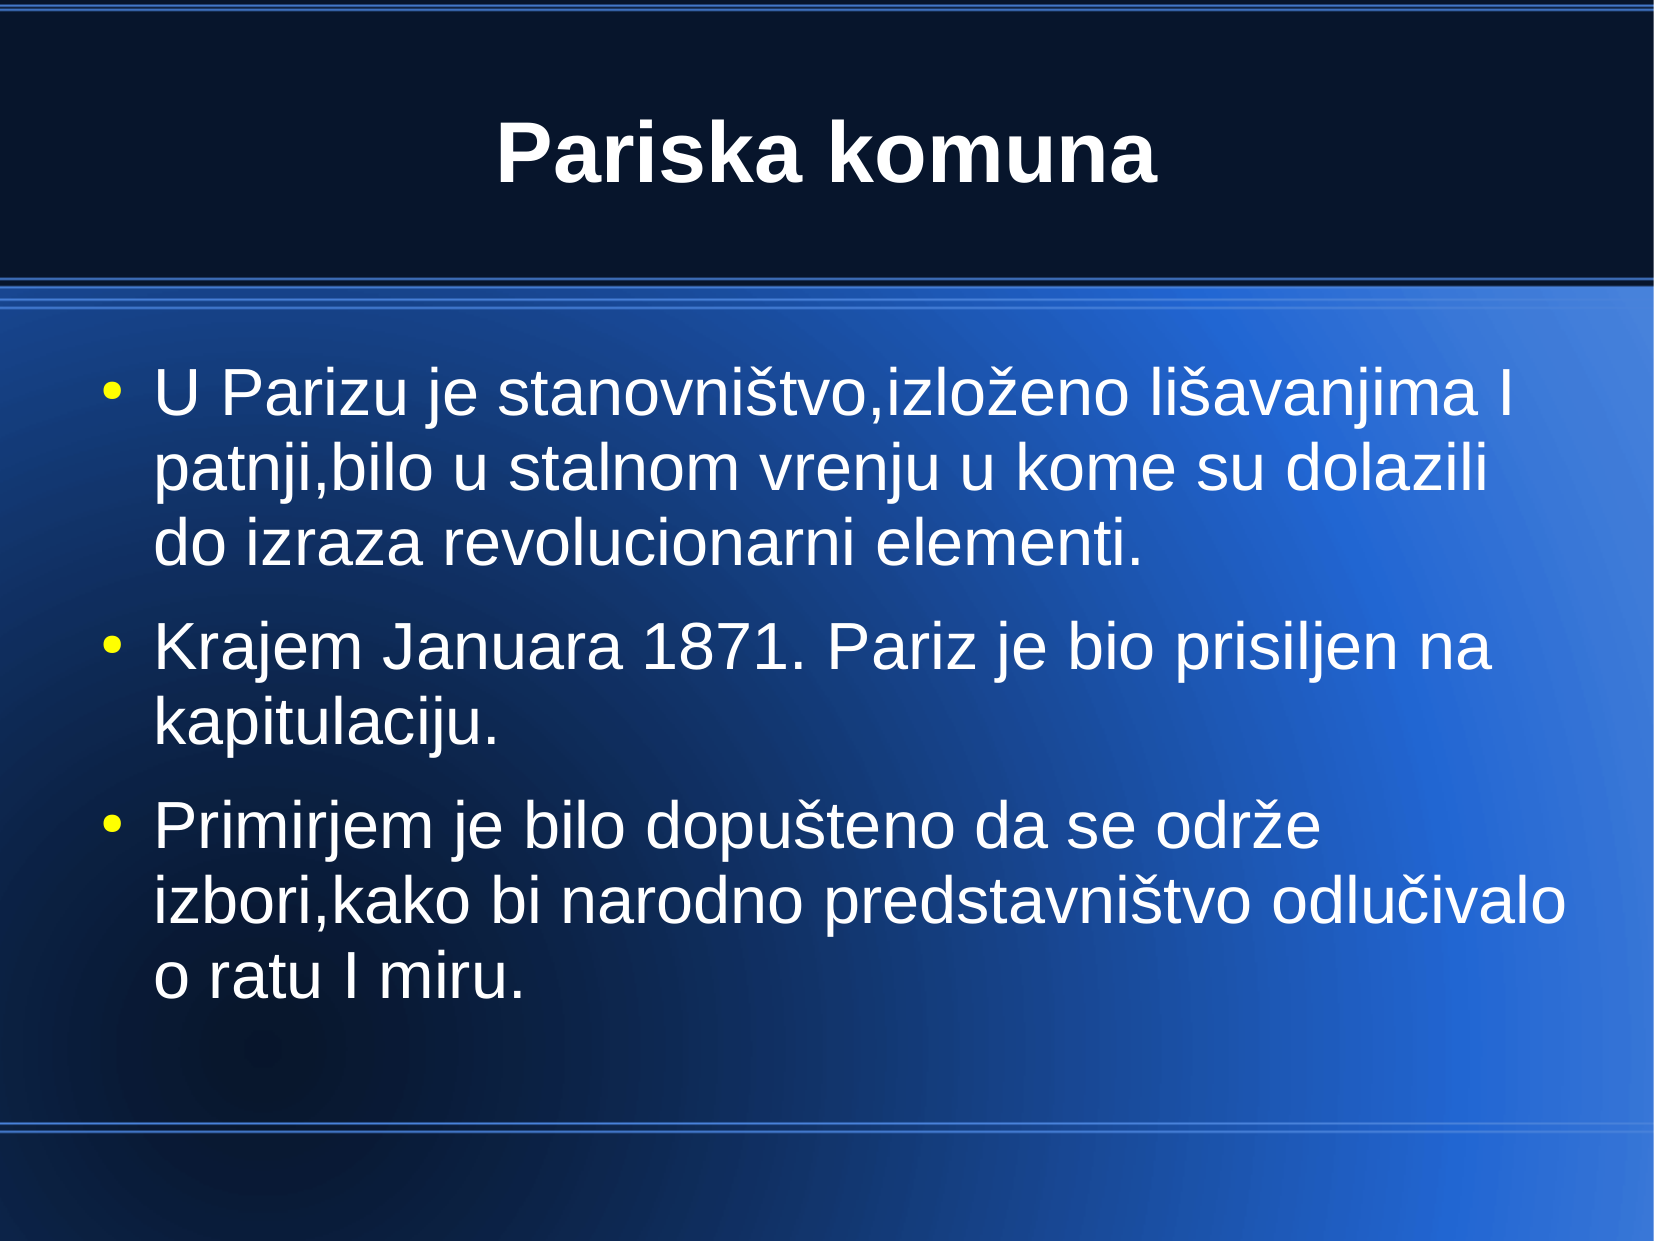

# Pariska komuna
U Parizu je stanovništvo,izloženo lišavanjima I patnji,bilo u stalnom vrenju u kome su dolazili do izraza revolucionarni elementi.
Krajem Januara 1871. Pariz je bio prisiljen na kapitulaciju.
Primirjem je bilo dopušteno da se održe izbori,kako bi narodno predstavništvo odlučivalo o ratu I miru.